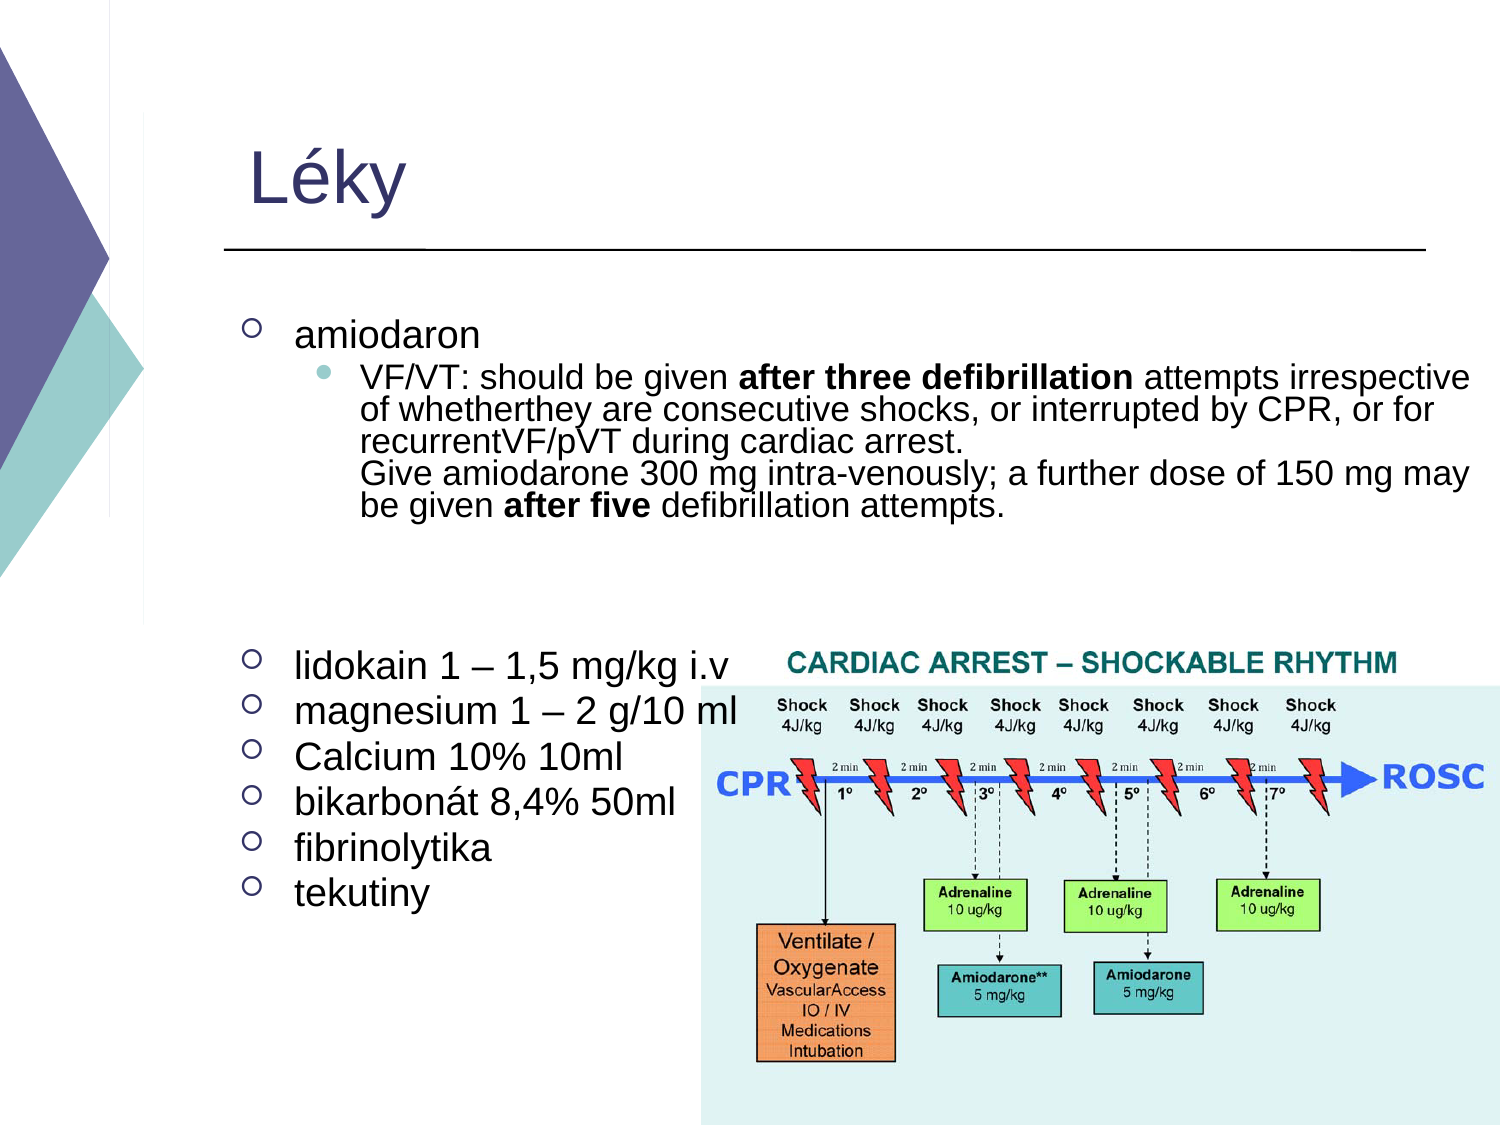

# Léky
amiodaron
VF/VT: should be given after three defibrillation attempts irrespective of whetherthey are consecutive shocks, or interrupted by CPR, or for recurrentVF/pVT during cardiac arrest.
Give amiodarone 300 mg intra-venously; a further dose of 150 mg may be given after five defibrillation attempts.
lidokain 1 – 1,5 mg/kg i.v
magnesium 1 – 2 g/10 ml
Calcium 10% 10ml
bikarbonát 8,4% 50ml
fibrinolytika
tekutiny